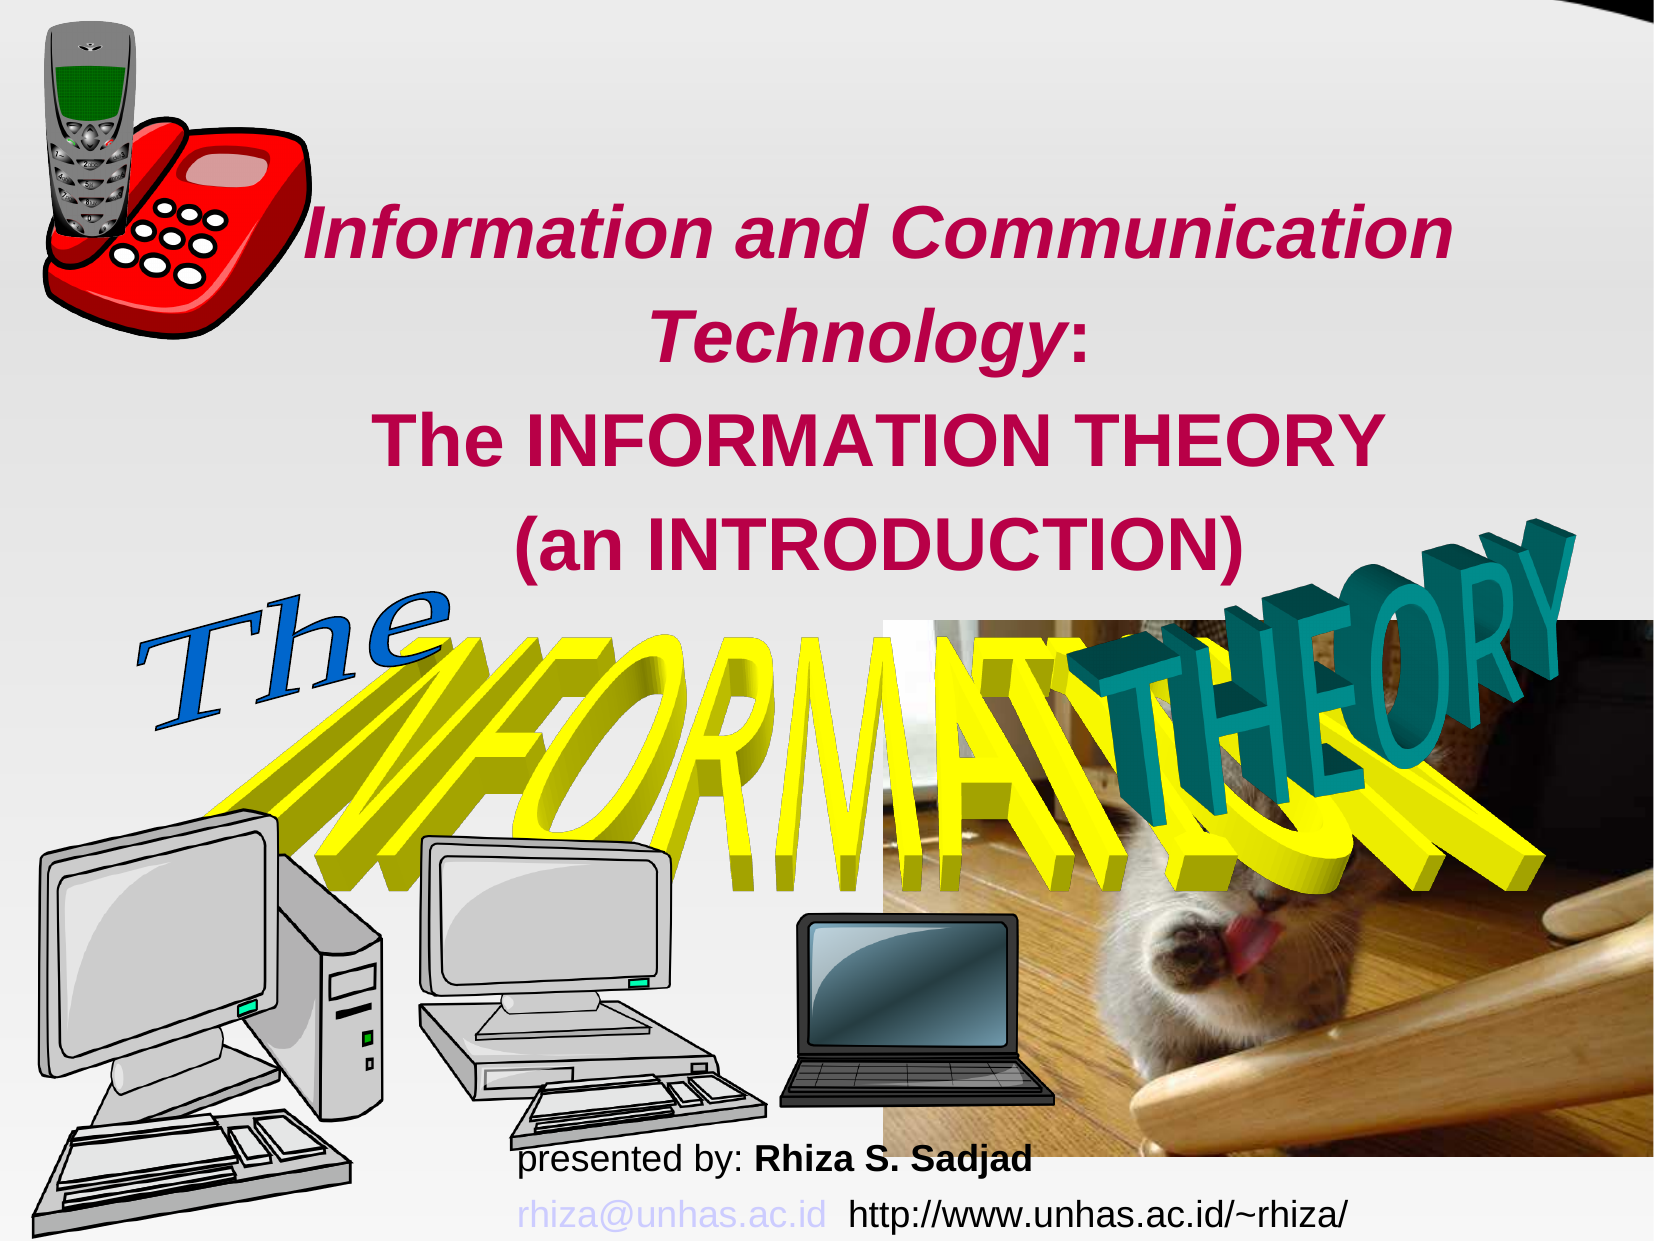

# Information and Communication Technology: The INFORMATION THEORY (an INTRODUCTION)
The
THEORY
INFORMATION
presented by: Rhiza S. Sadjad
rhiza@unhas.ac.id http://www.unhas.ac.id/~rhiza/